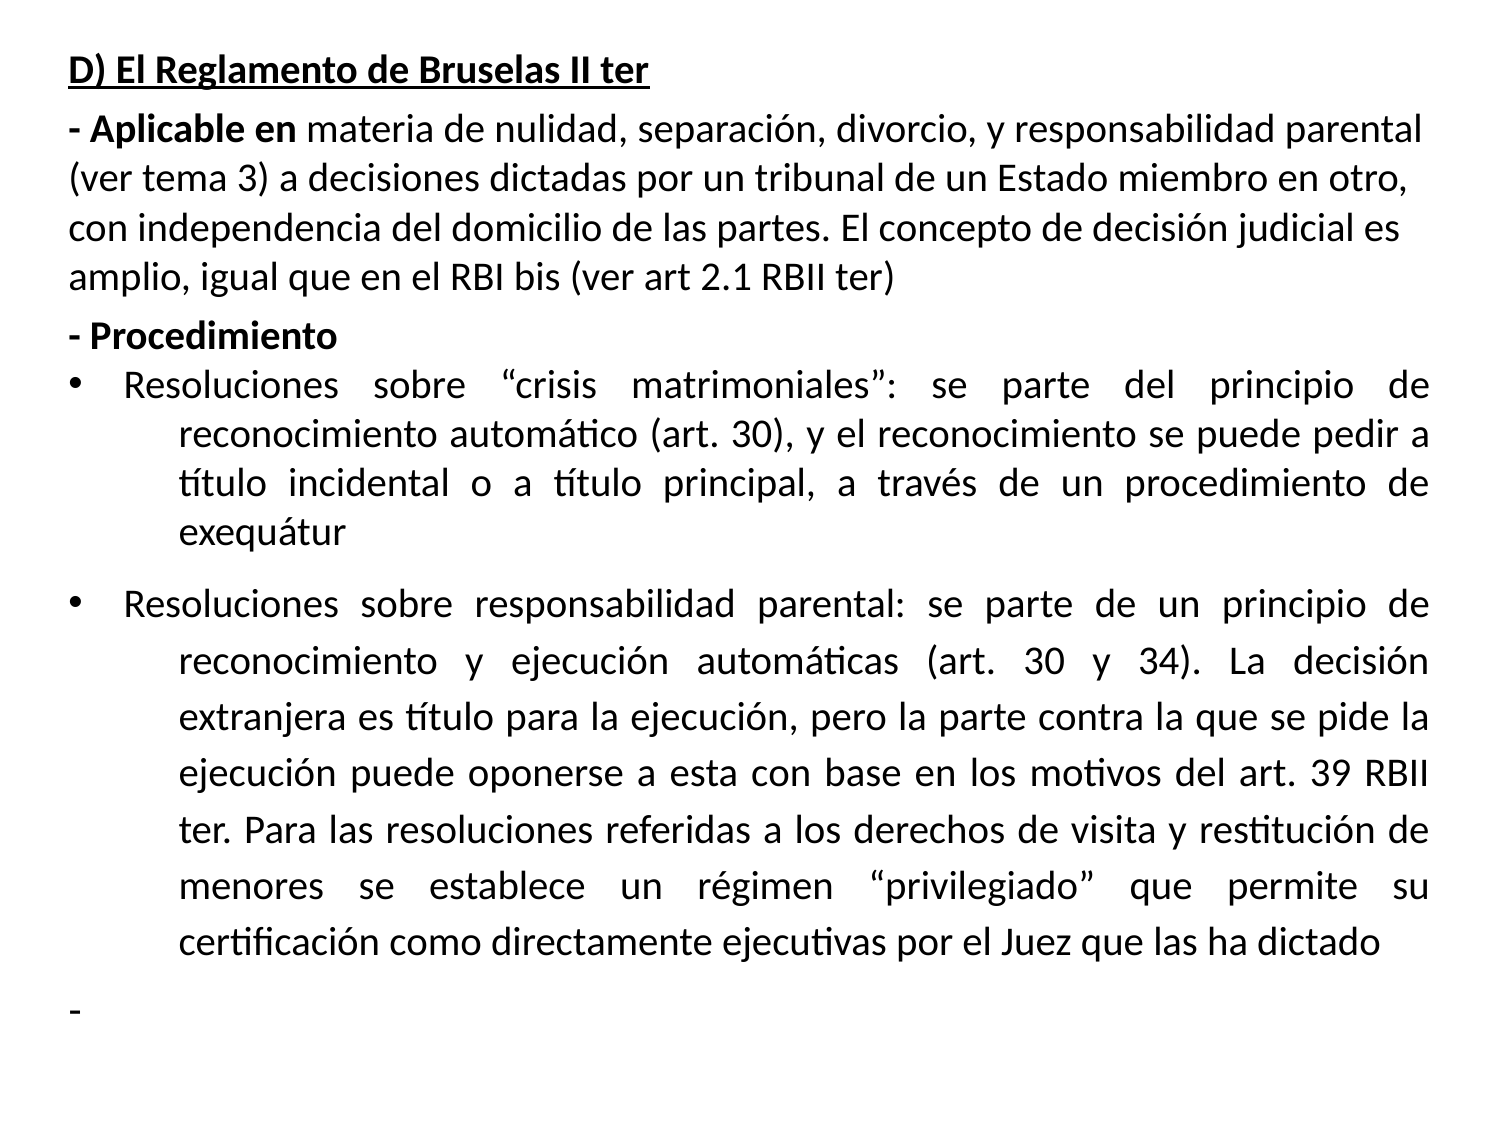

# D) El Reglamento de Bruselas II ter
- Aplicable en materia de nulidad, separación, divorcio, y responsabilidad parental (ver tema 3) a decisiones dictadas por un tribunal de un Estado miembro en otro, con independencia del domicilio de las partes. El concepto de decisión judicial es amplio, igual que en el RBI bis (ver art 2.1 RBII ter)
- Procedimiento
Resoluciones sobre “crisis matrimoniales”: se parte del principio de reconocimiento automático (art. 30), y el reconocimiento se puede pedir a título incidental o a título principal, a través de un procedimiento de exequátur
Resoluciones sobre responsabilidad parental: se parte de un principio de reconocimiento y ejecución automáticas (art. 30 y 34). La decisión extranjera es título para la ejecución, pero la parte contra la que se pide la ejecución puede oponerse a esta con base en los motivos del art. 39 RBII ter. Para las resoluciones referidas a los derechos de visita y restitución de menores se establece un régimen “privilegiado” que permite su certificación como directamente ejecutivas por el Juez que las ha dictado